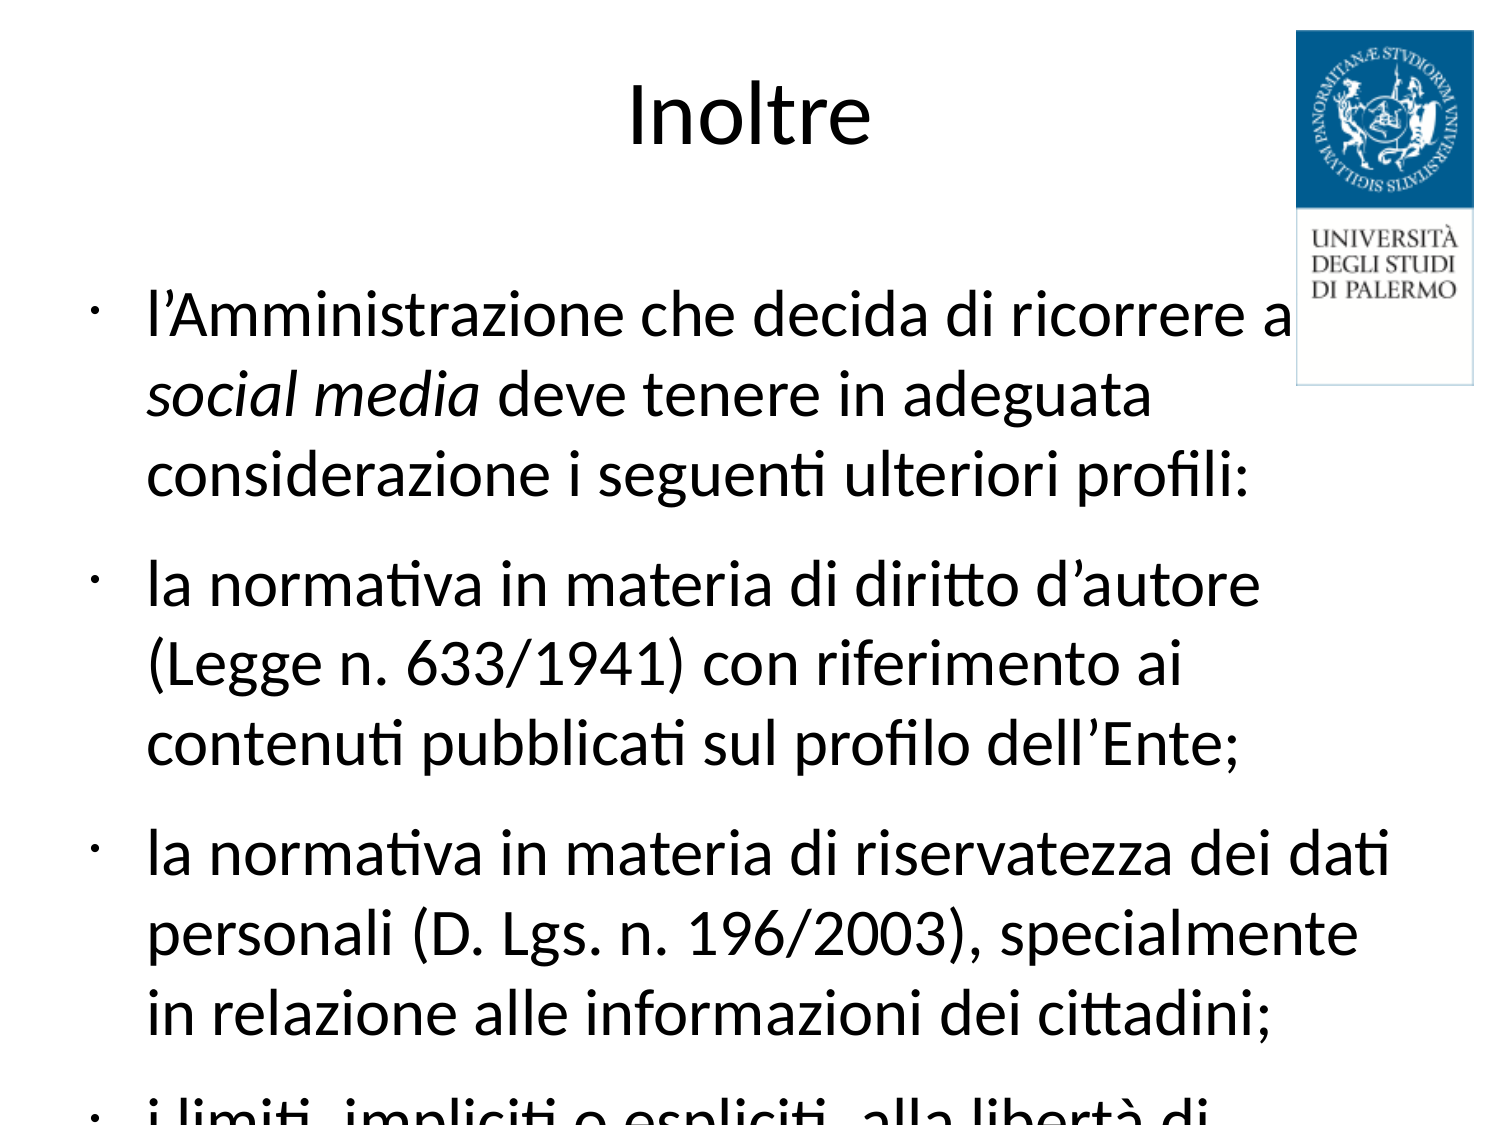

# Inoltre
l’Amministrazione che decida di ricorrere ai social media deve tenere in adeguata considerazione i seguenti ulteriori profili:
la normativa in materia di diritto d’autore (Legge n. 633/1941) con riferimento ai contenuti pubblicati sul profilo dell’Ente;
la normativa in materia di riservatezza dei dati personali (D. Lgs. n. 196/2003), specialmente in relazione alle informazioni dei cittadini;
i limiti, impliciti o espliciti, alla libertà di manifestazione del pensiero garantita dall’art. 21 della Costituzione.